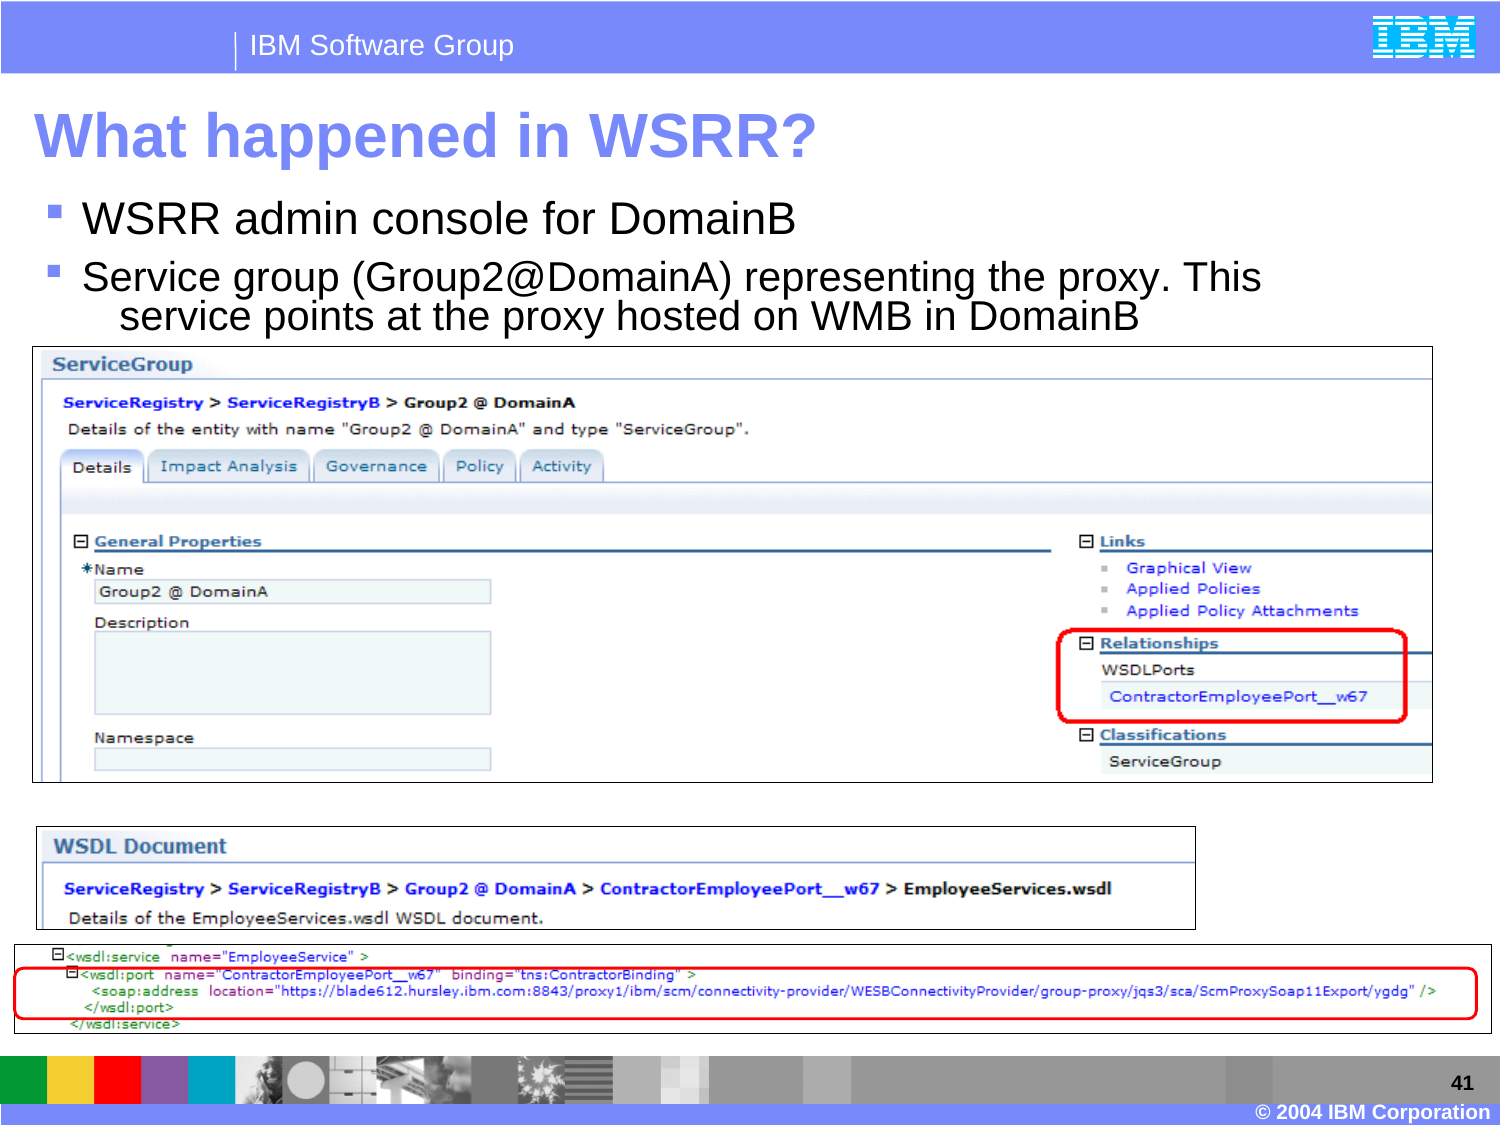

# What happened in WSRR?
WSRR admin console for DomainB
Service group (Group2@DomainA) representing the proxy. This service points at the proxy hosted on WMB in DomainB
41